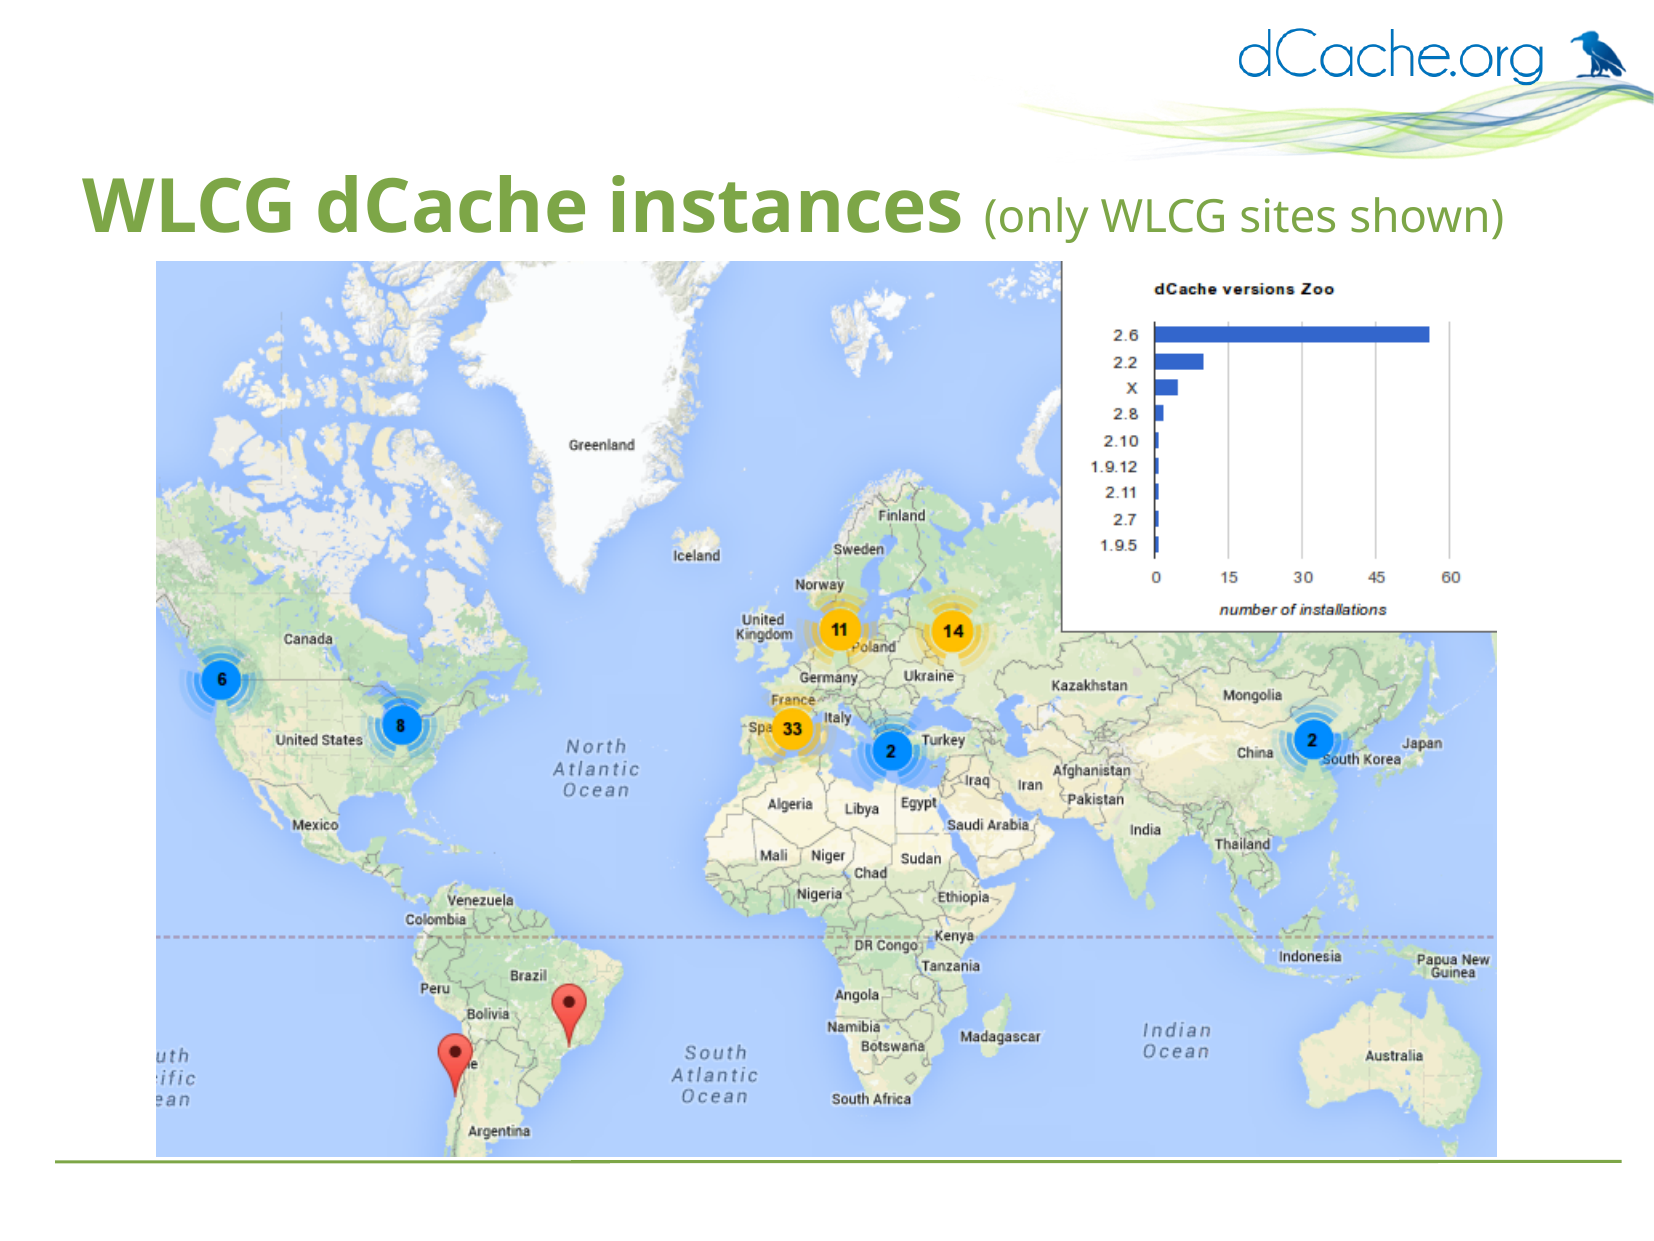

# WLCG dCache instances (only WLCG sites shown)